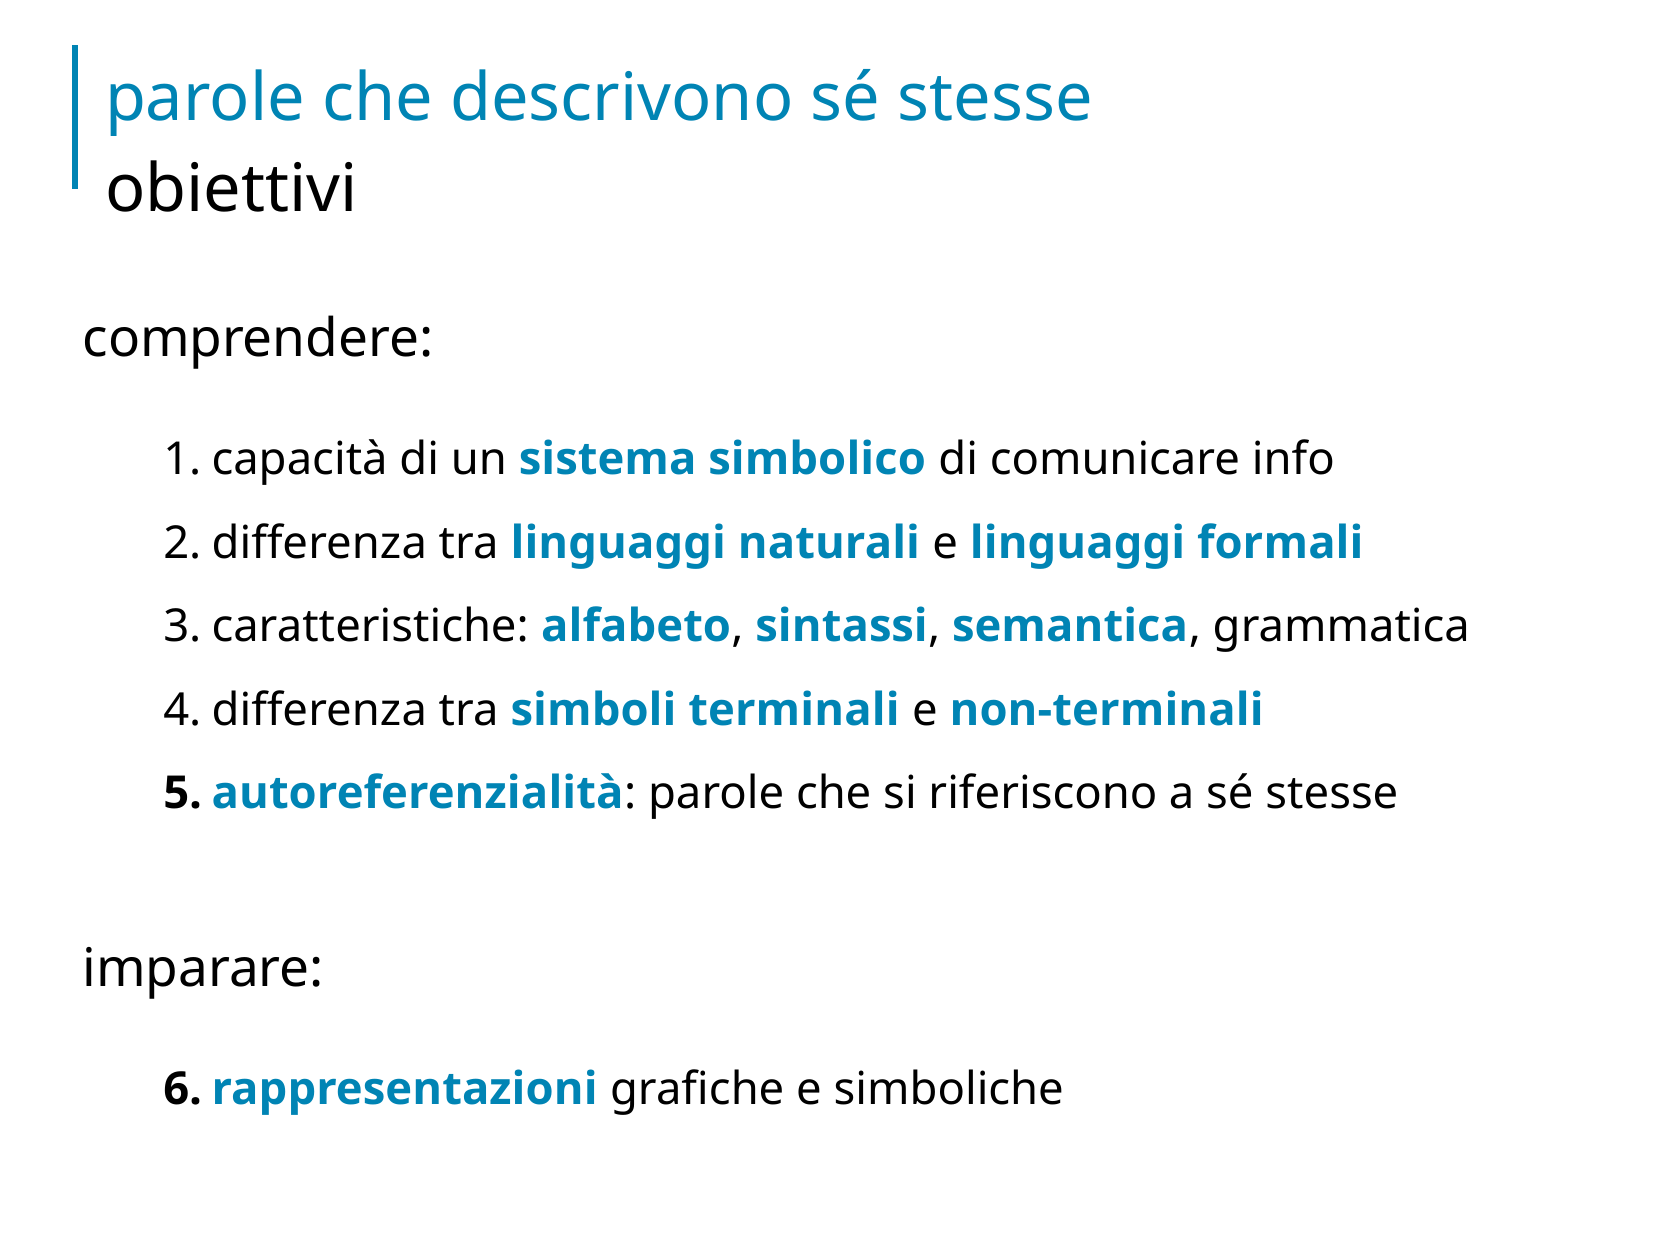

# parole che descrivono sé stesse obiettivi
comprendere:
capacità di un sistema simbolico di comunicare info
differenza tra linguaggi naturali e linguaggi formali
caratteristiche: alfabeto, sintassi, semantica, grammatica
differenza tra simboli terminali e non-terminali
autoreferenzialità: parole che si riferiscono a sé stesse
imparare:
rappresentazioni grafiche e simboliche